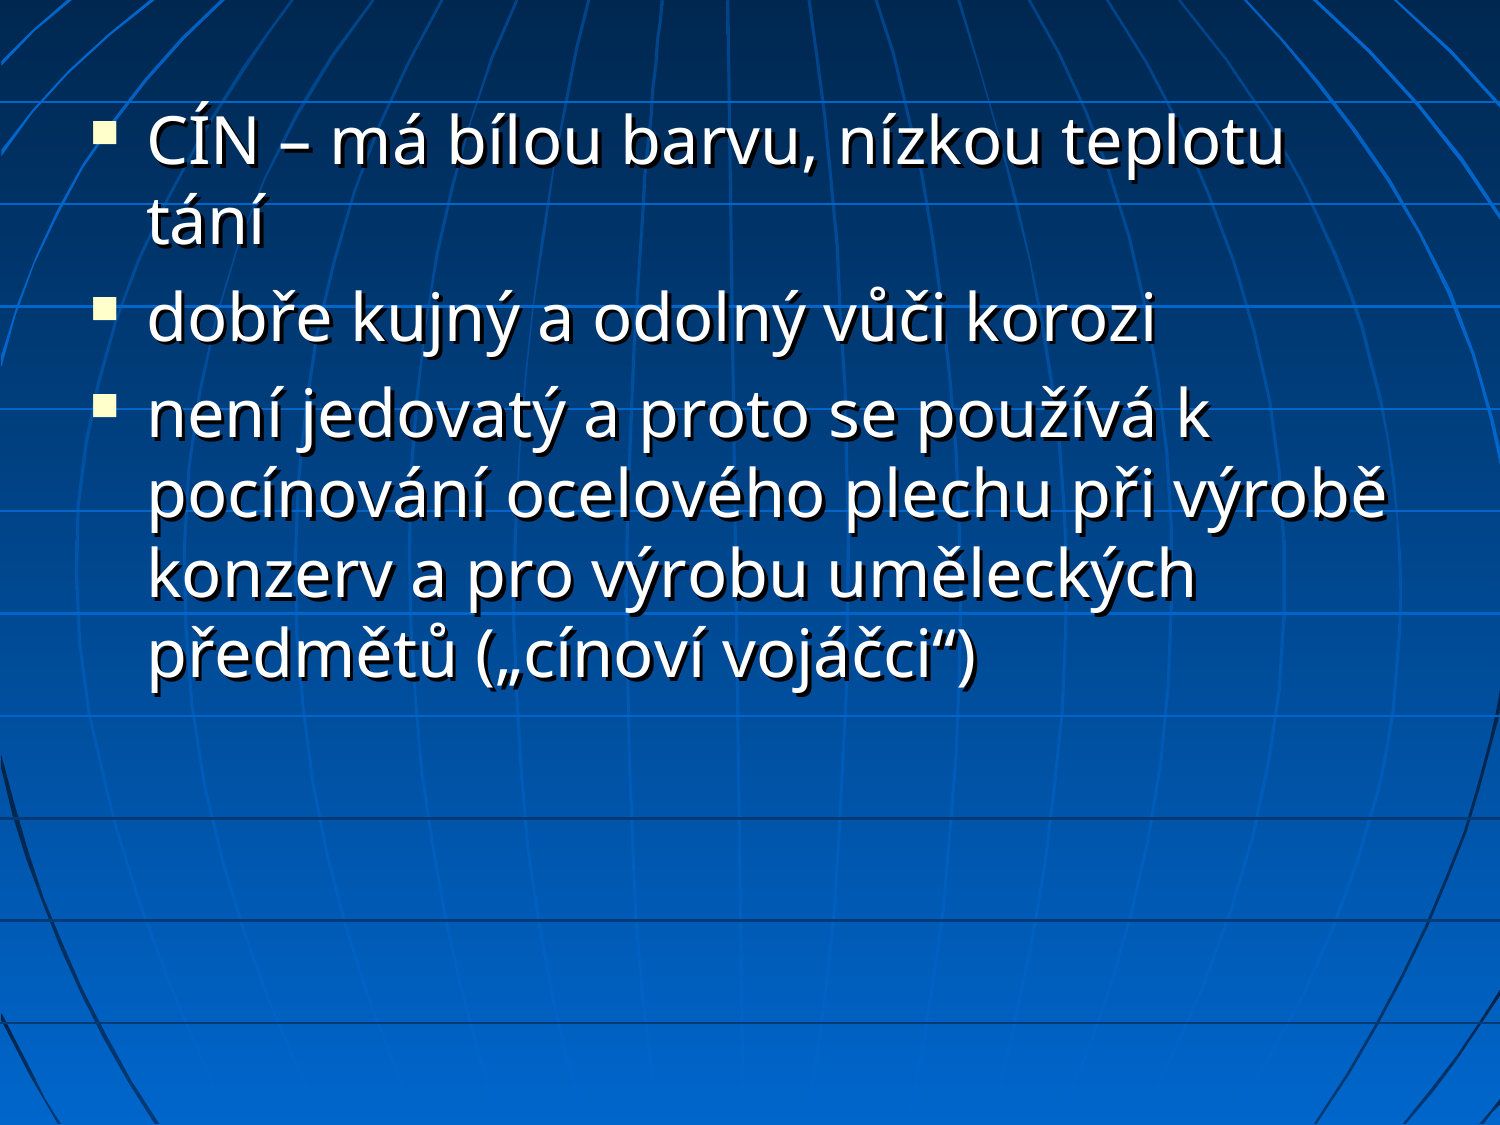

# CÍN – má bílou barvu, nízkou teplotu tání
dobře kujný a odolný vůči korozi
není jedovatý a proto se používá k pocínování ocelového plechu při výrobě konzerv a pro výrobu uměleckých předmětů („cínoví vojáčci“)